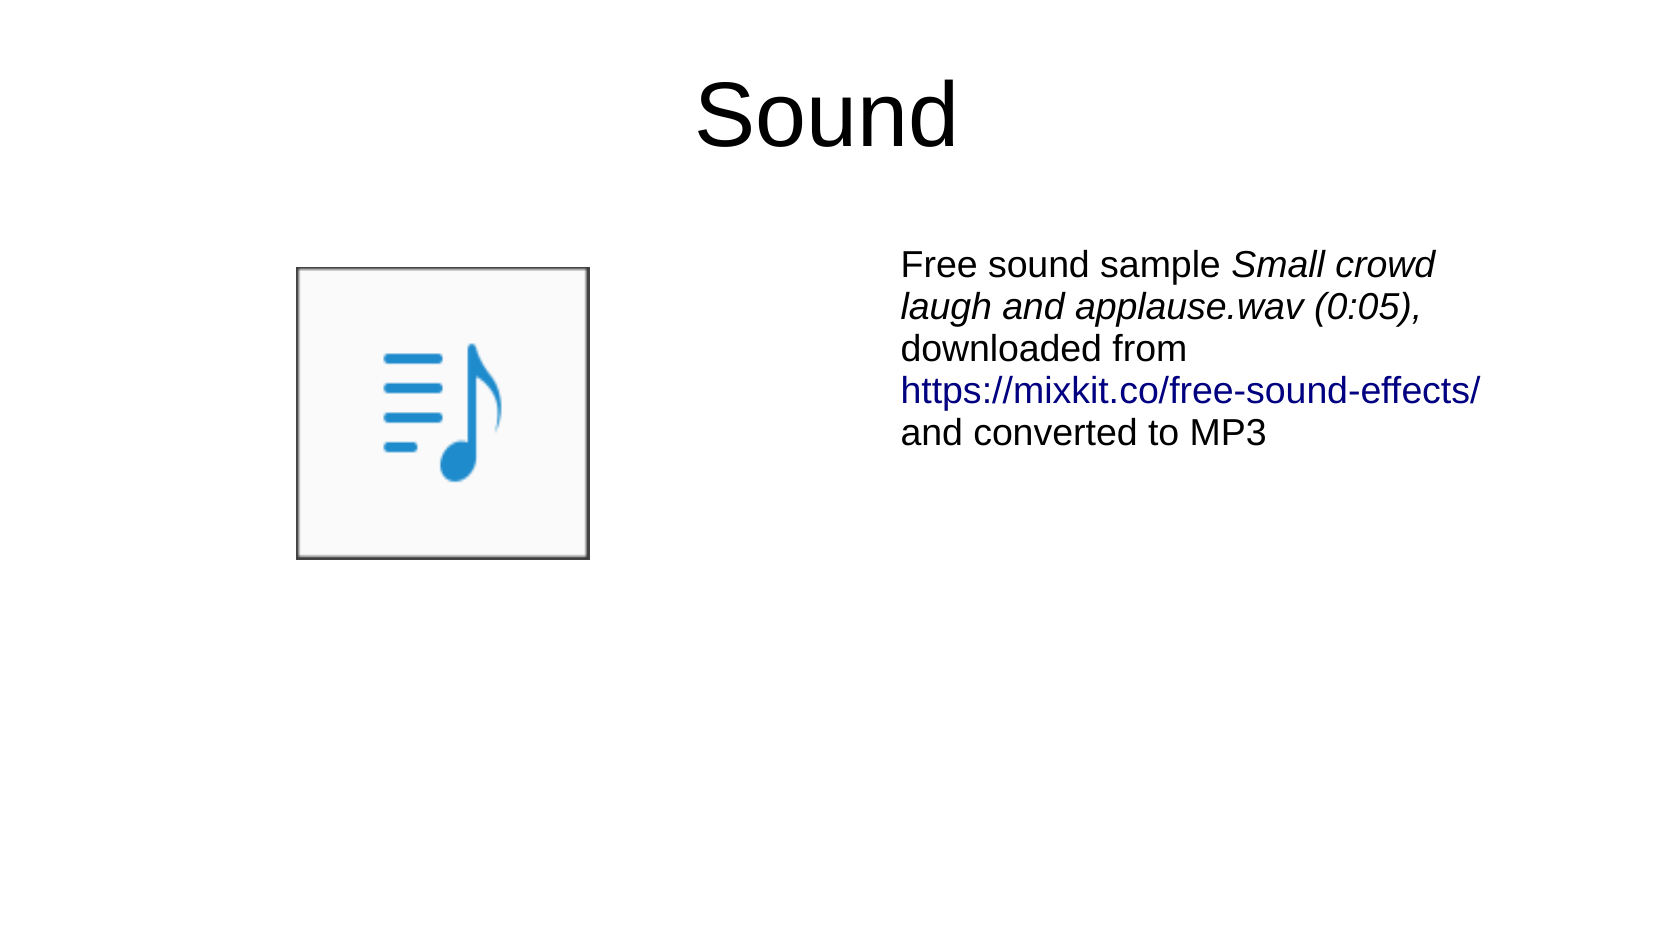

# Sound
Free sound sample Small crowd laugh and applause.wav (0:05), downloaded from
https://mixkit.co/free-sound-effects/ and converted to MP3